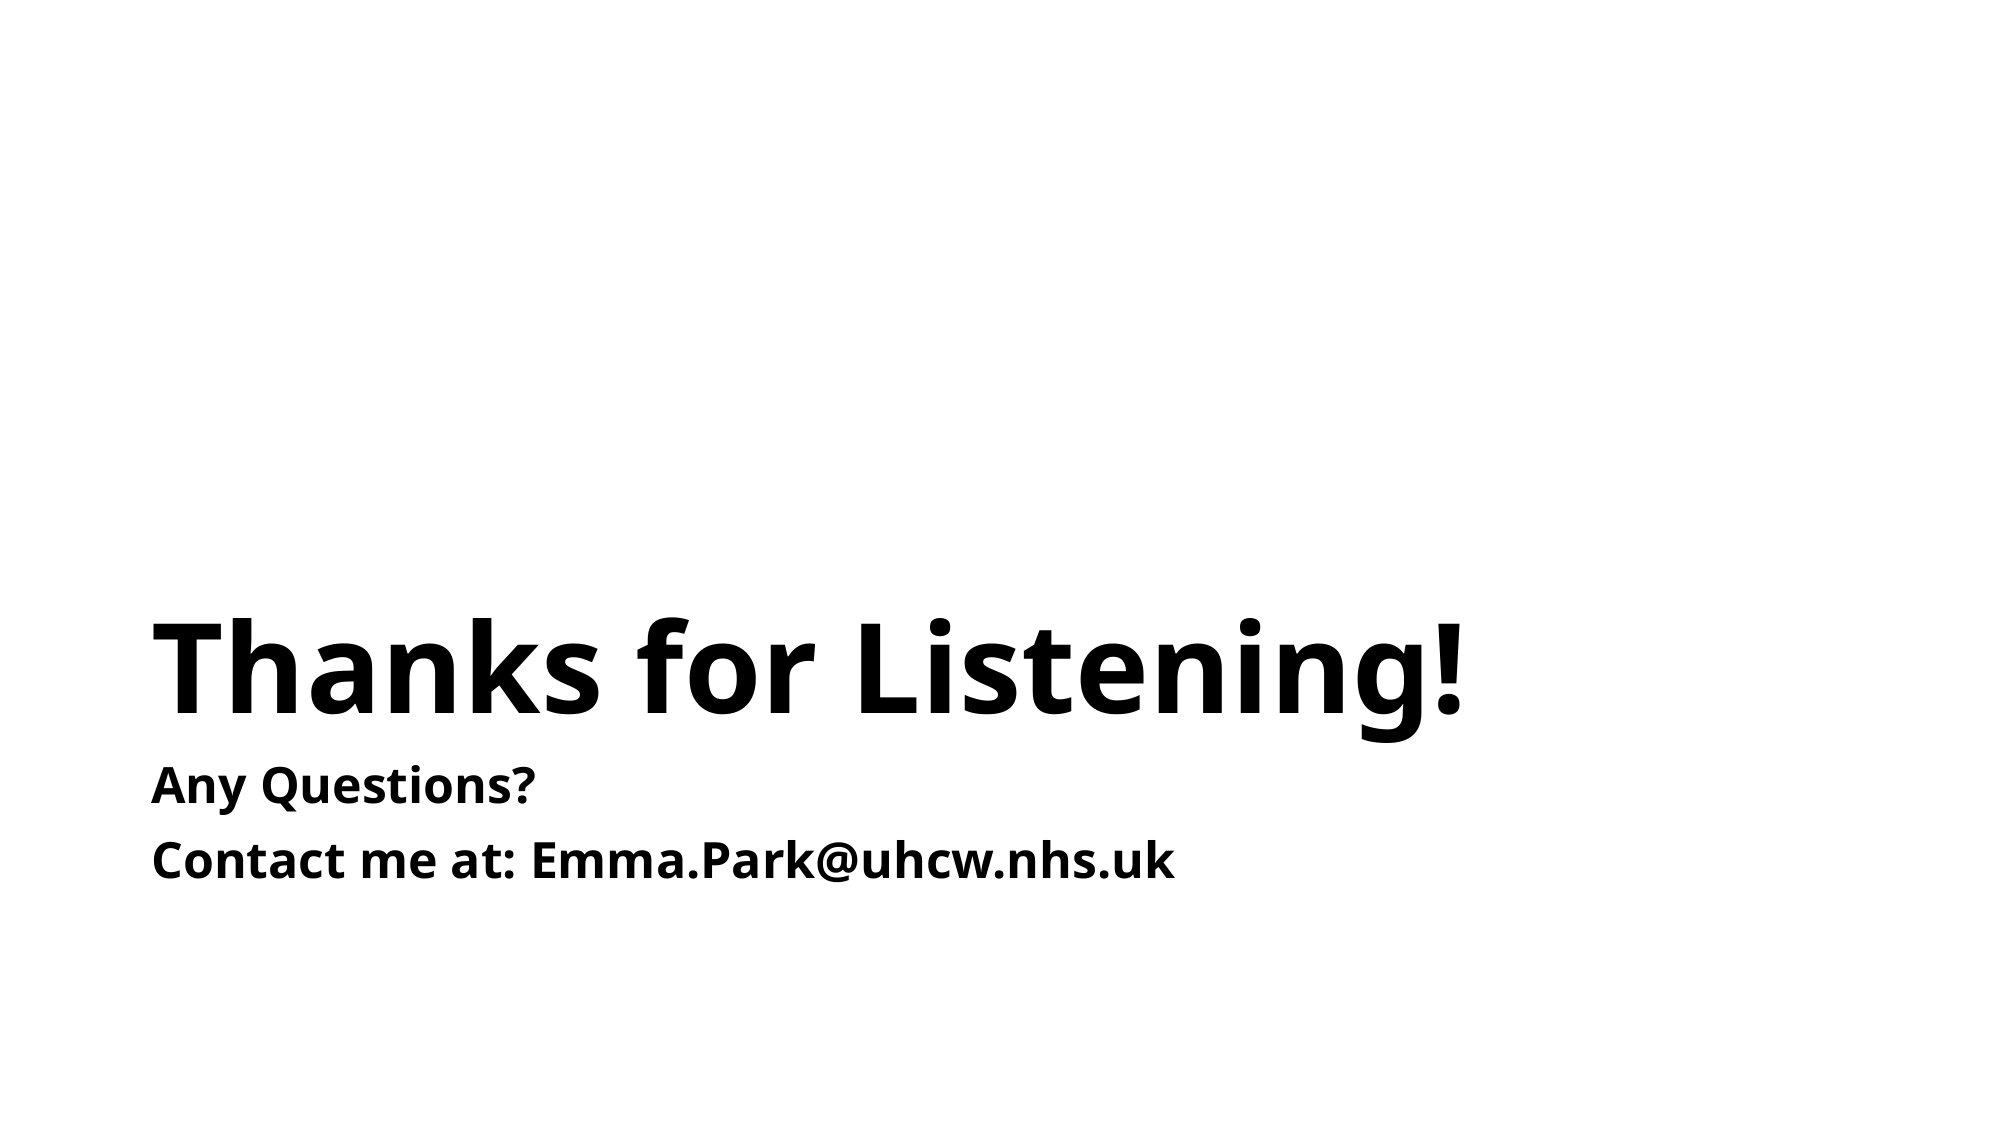

# Thanks for Listening!
Any Questions?
Contact me at: Emma.Park@uhcw.nhs.uk